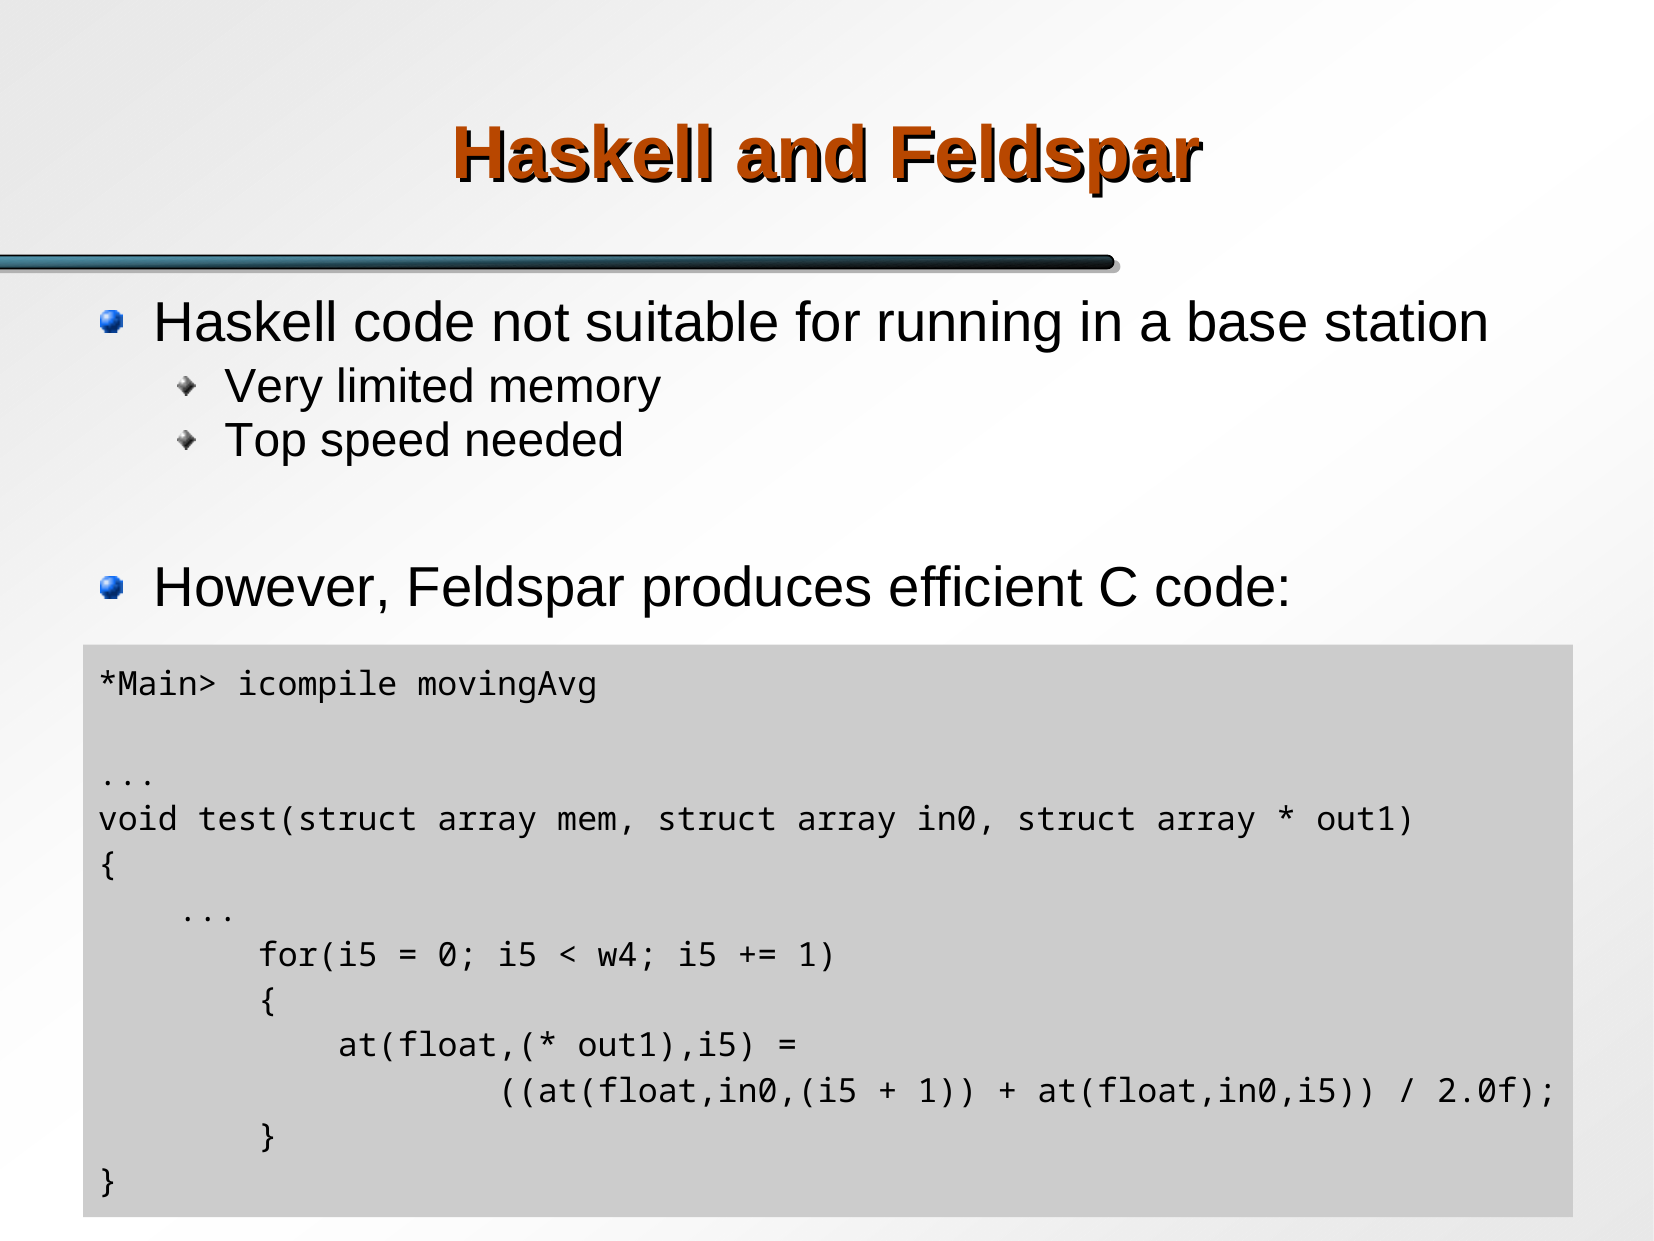

# Haskell and Feldspar
Haskell code not suitable for running in a base station
Very limited memory
Top speed needed
However, Feldspar produces efficient C code:
*Main> icompile movingAvg
...
void test(struct array mem, struct array in0, struct array * out1)
{
 ...
 for(i5 = 0; i5 < w4; i5 += 1)
 {
 at(float,(* out1),i5) =
 ((at(float,in0,(i5 + 1)) + at(float,in0,i5)) / 2.0f);
 }
}